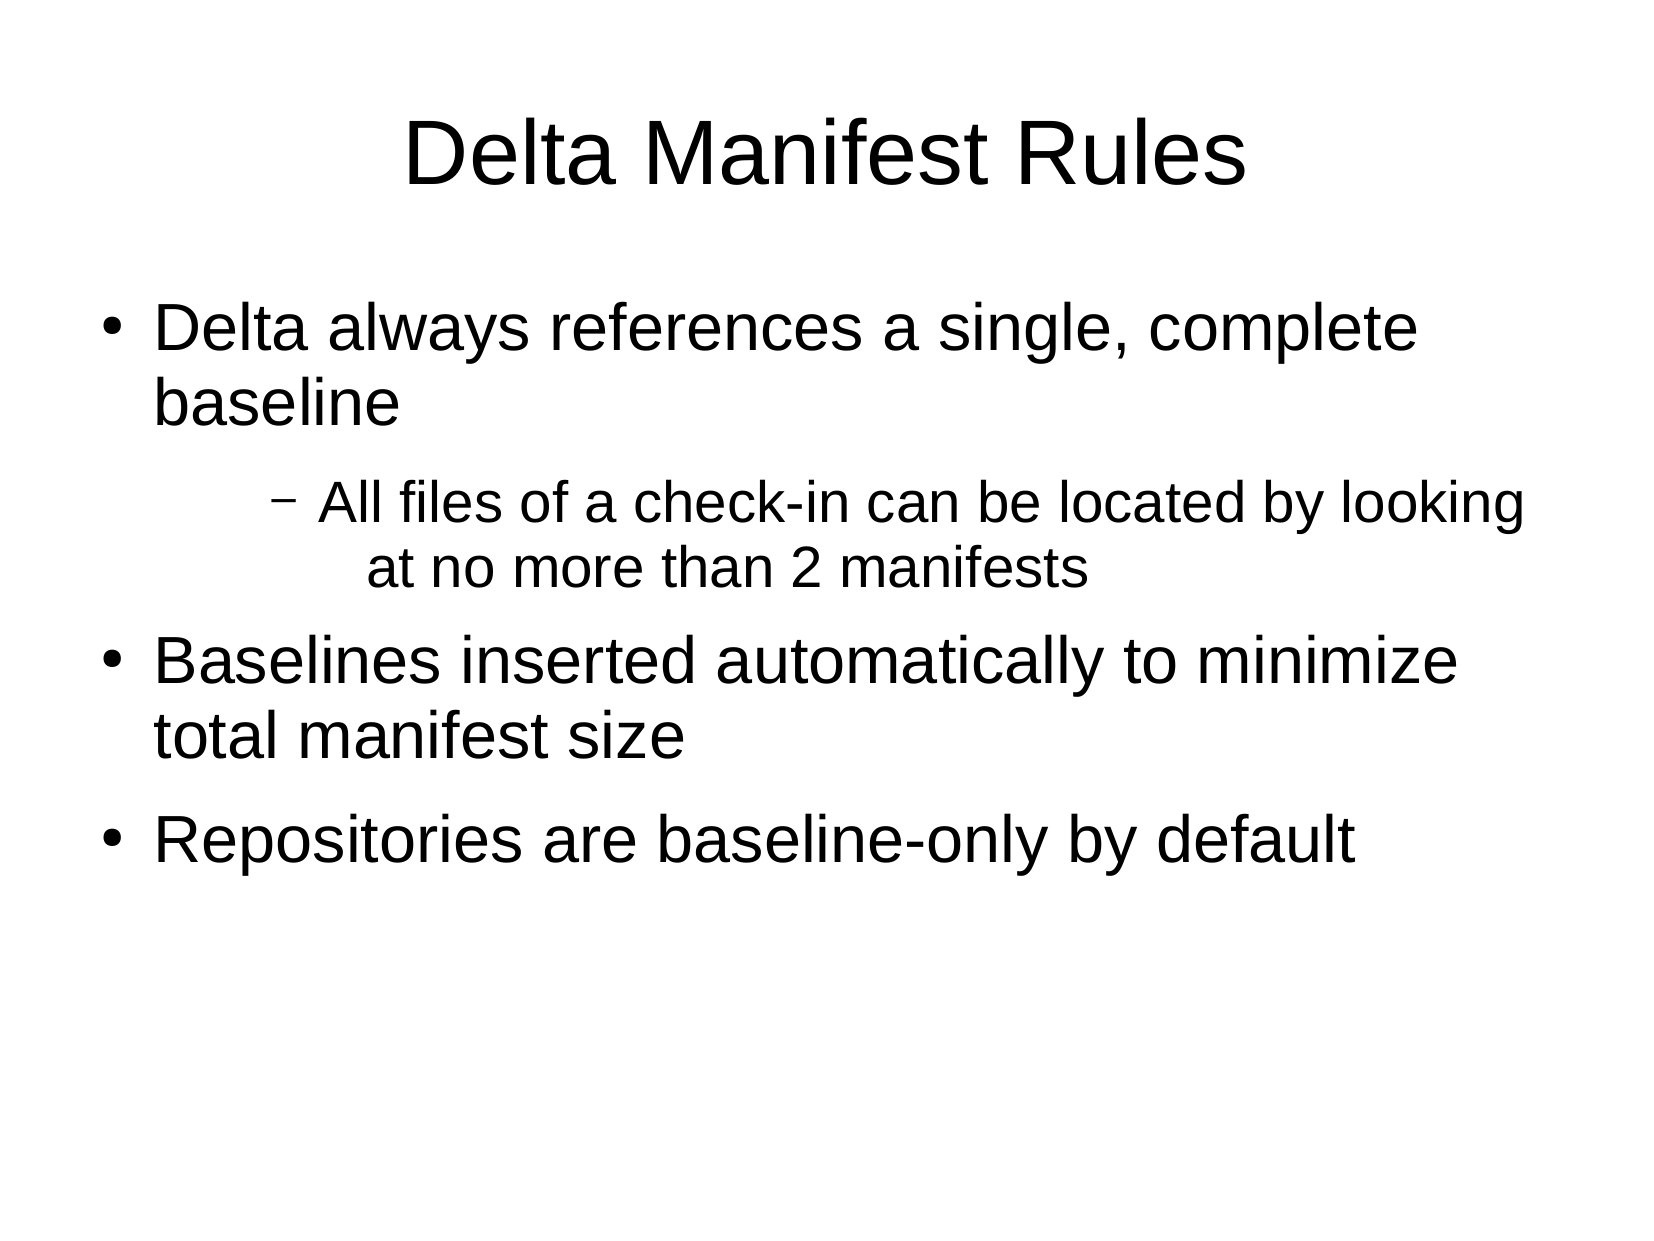

# Delta Manifest Rules
Delta always references a single, complete baseline
All files of a check-in can be located by looking at no more than 2 manifests
Baselines inserted automatically to minimize total manifest size
Repositories are baseline-only by default